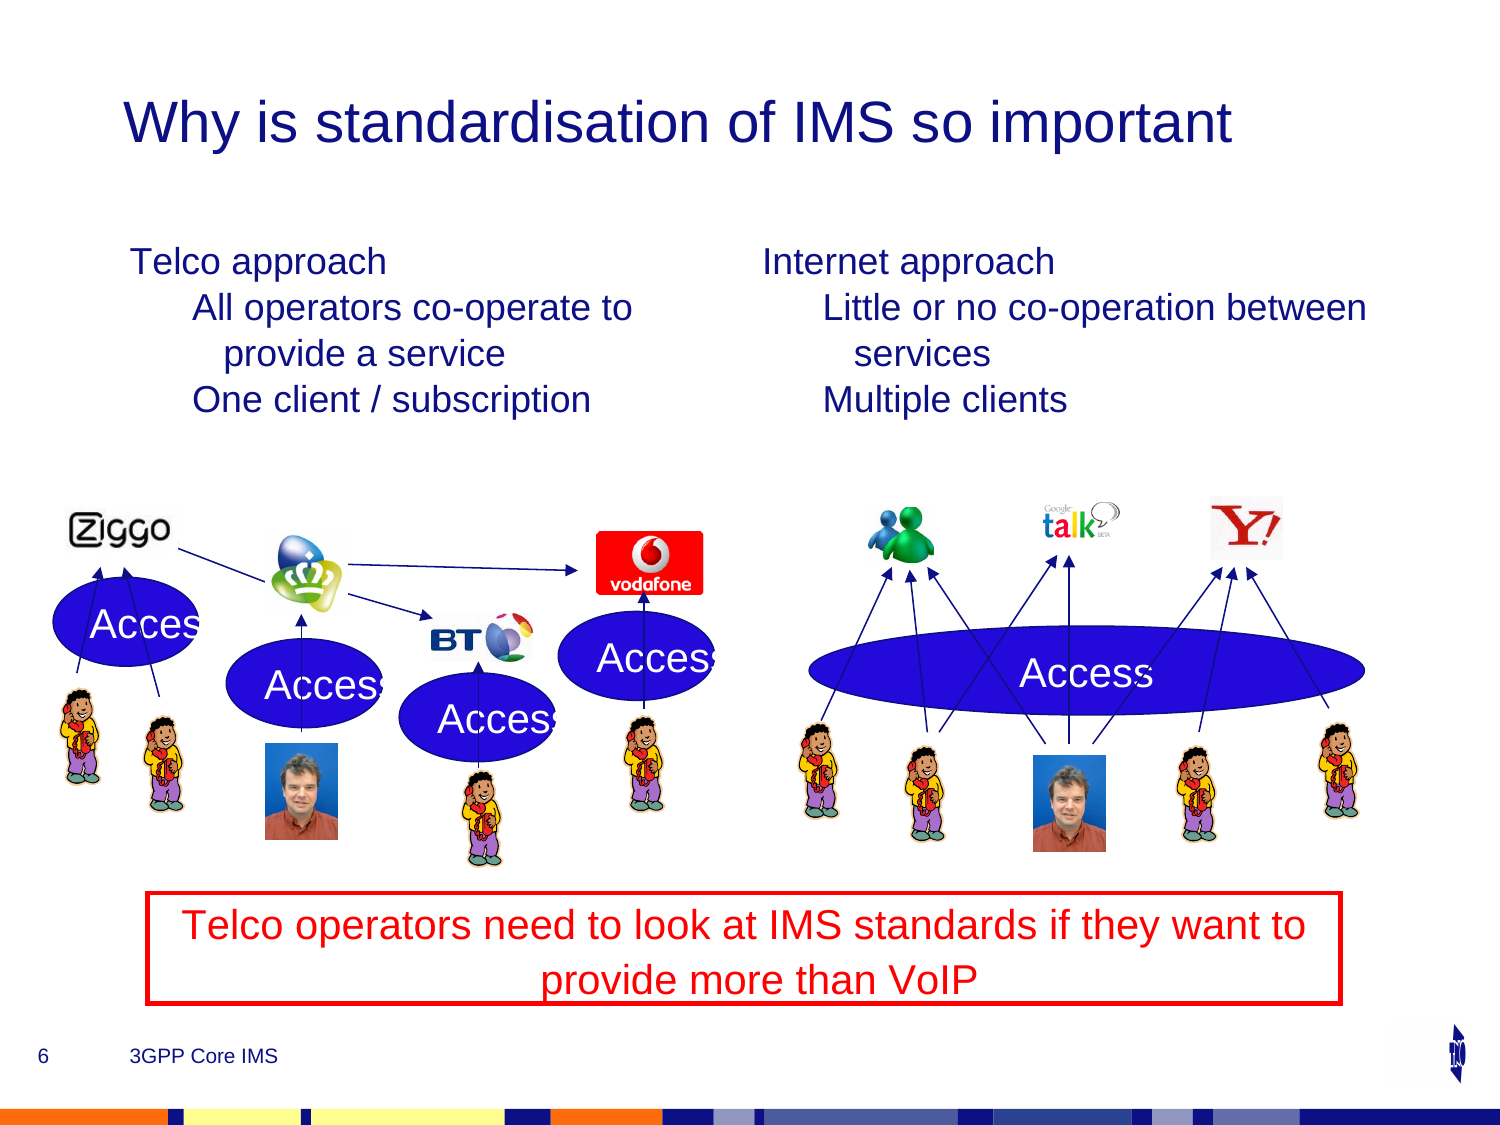

# Why is standardisation of IMS so important
Telco approach
All operators co-operate to provide a service
One client / subscription
Internet approach
Little or no co-operation between services
Multiple clients
Access
Access
Access
Access
Access
Telco operators need to look at IMS standards if they want to provide more than VoIP
6
3GPP Core IMS